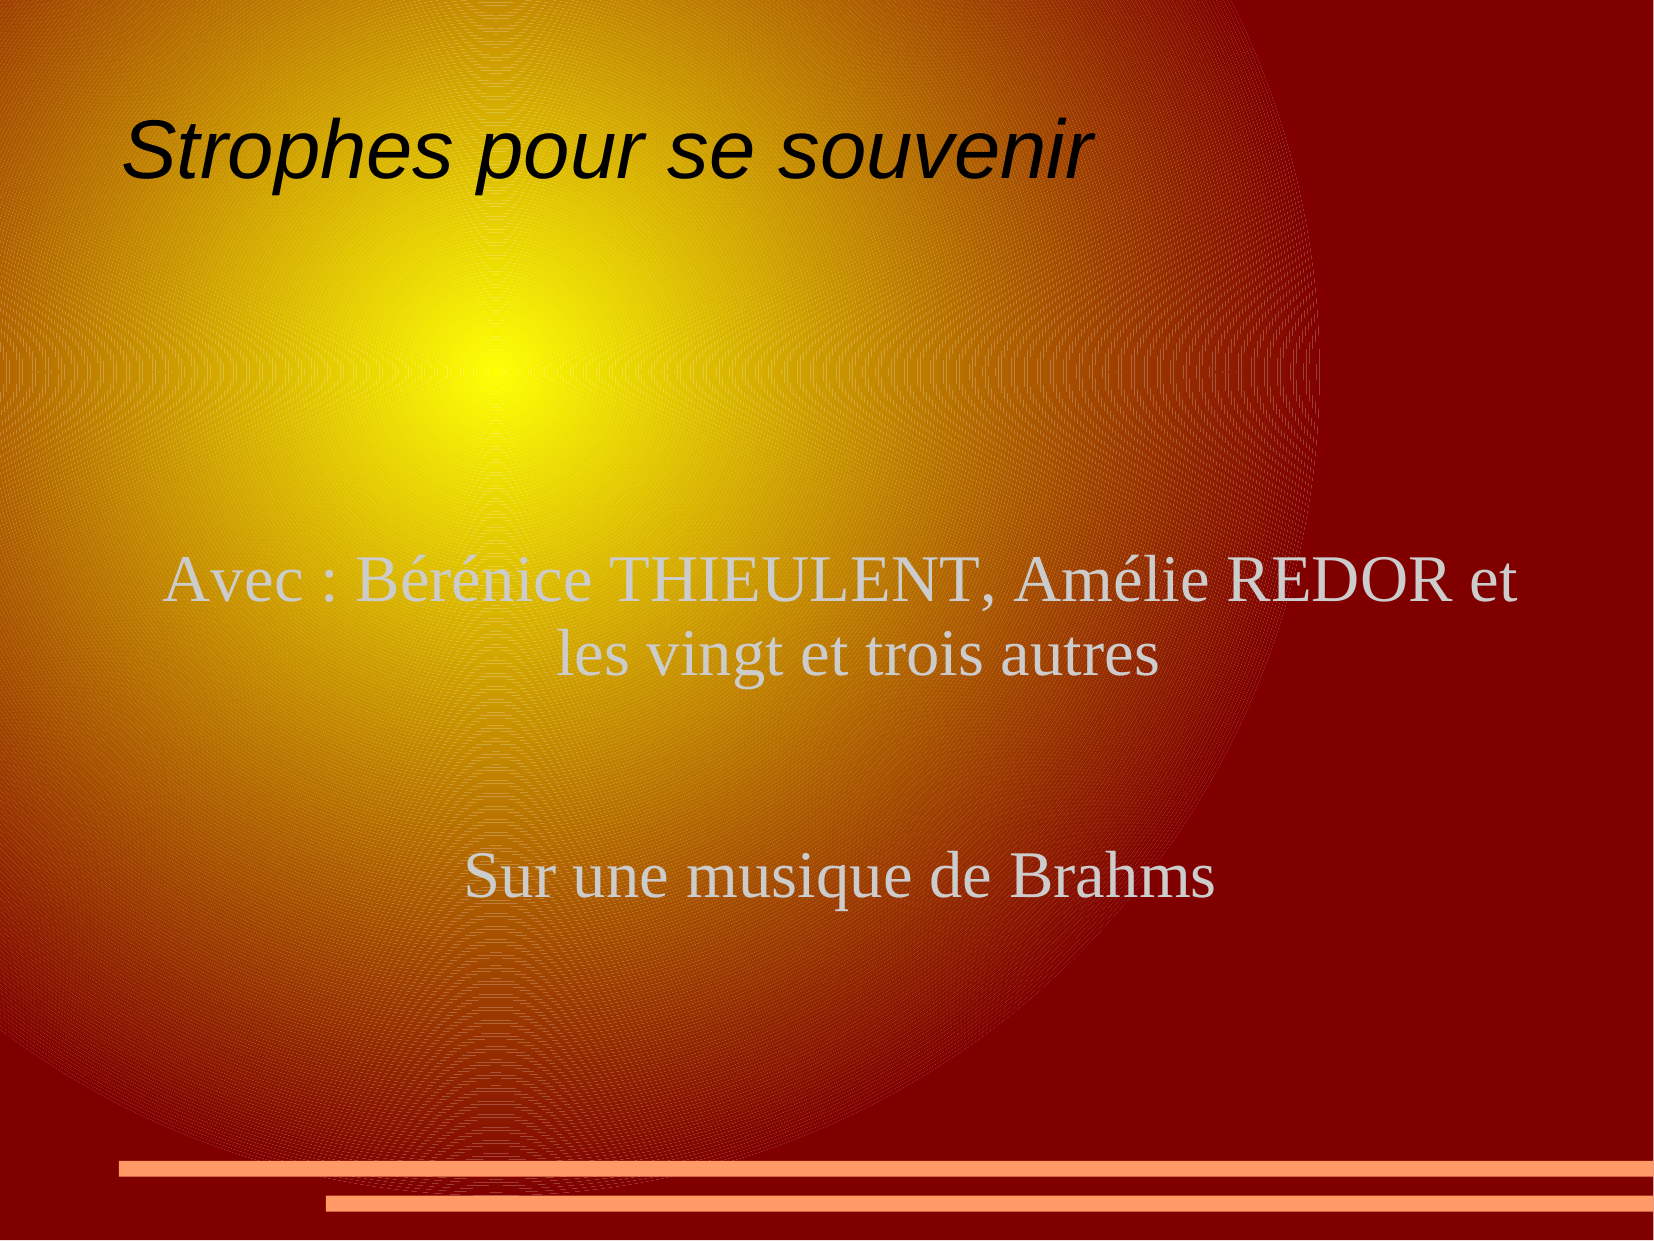

# Strophes pour se souvenir
Avec : Bérénice THIEULENT, Amélie REDOR et les vingt et trois autres
Sur une musique de Brahms